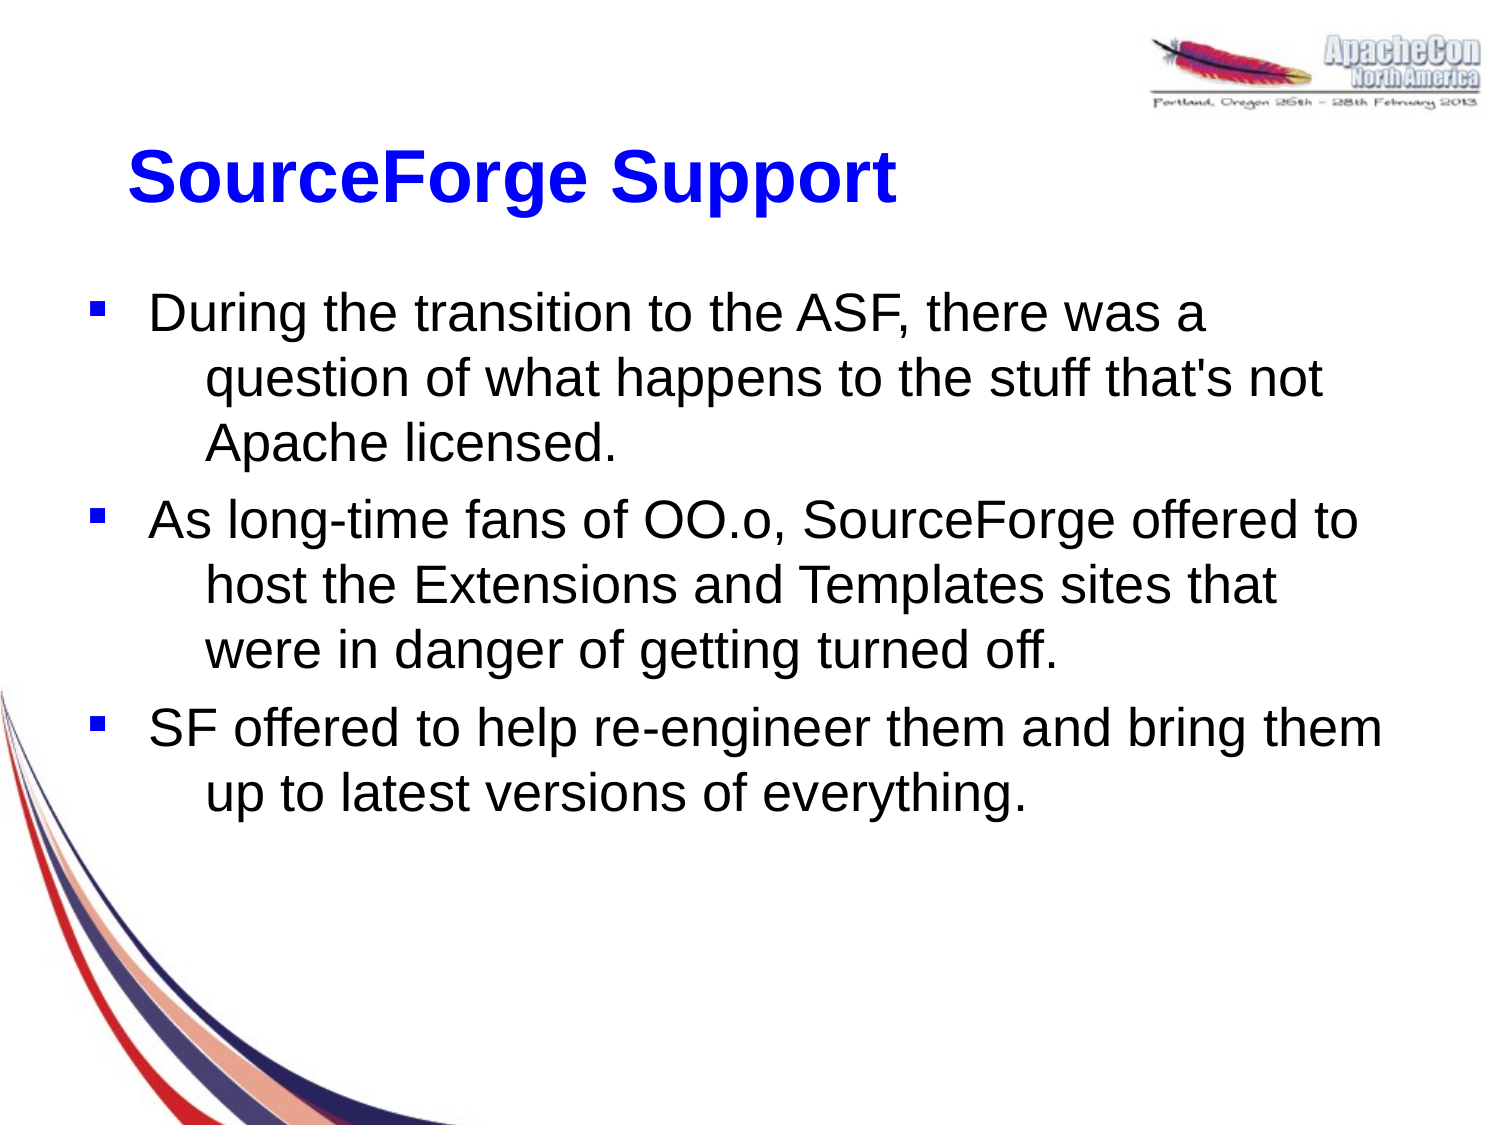

# SourceForge Support
During the transition to the ASF, there was a question of what happens to the stuff that's not Apache licensed.
As long-time fans of OO.o, SourceForge offered to host the Extensions and Templates sites that were in danger of getting turned off.
SF offered to help re-engineer them and bring them up to latest versions of everything.